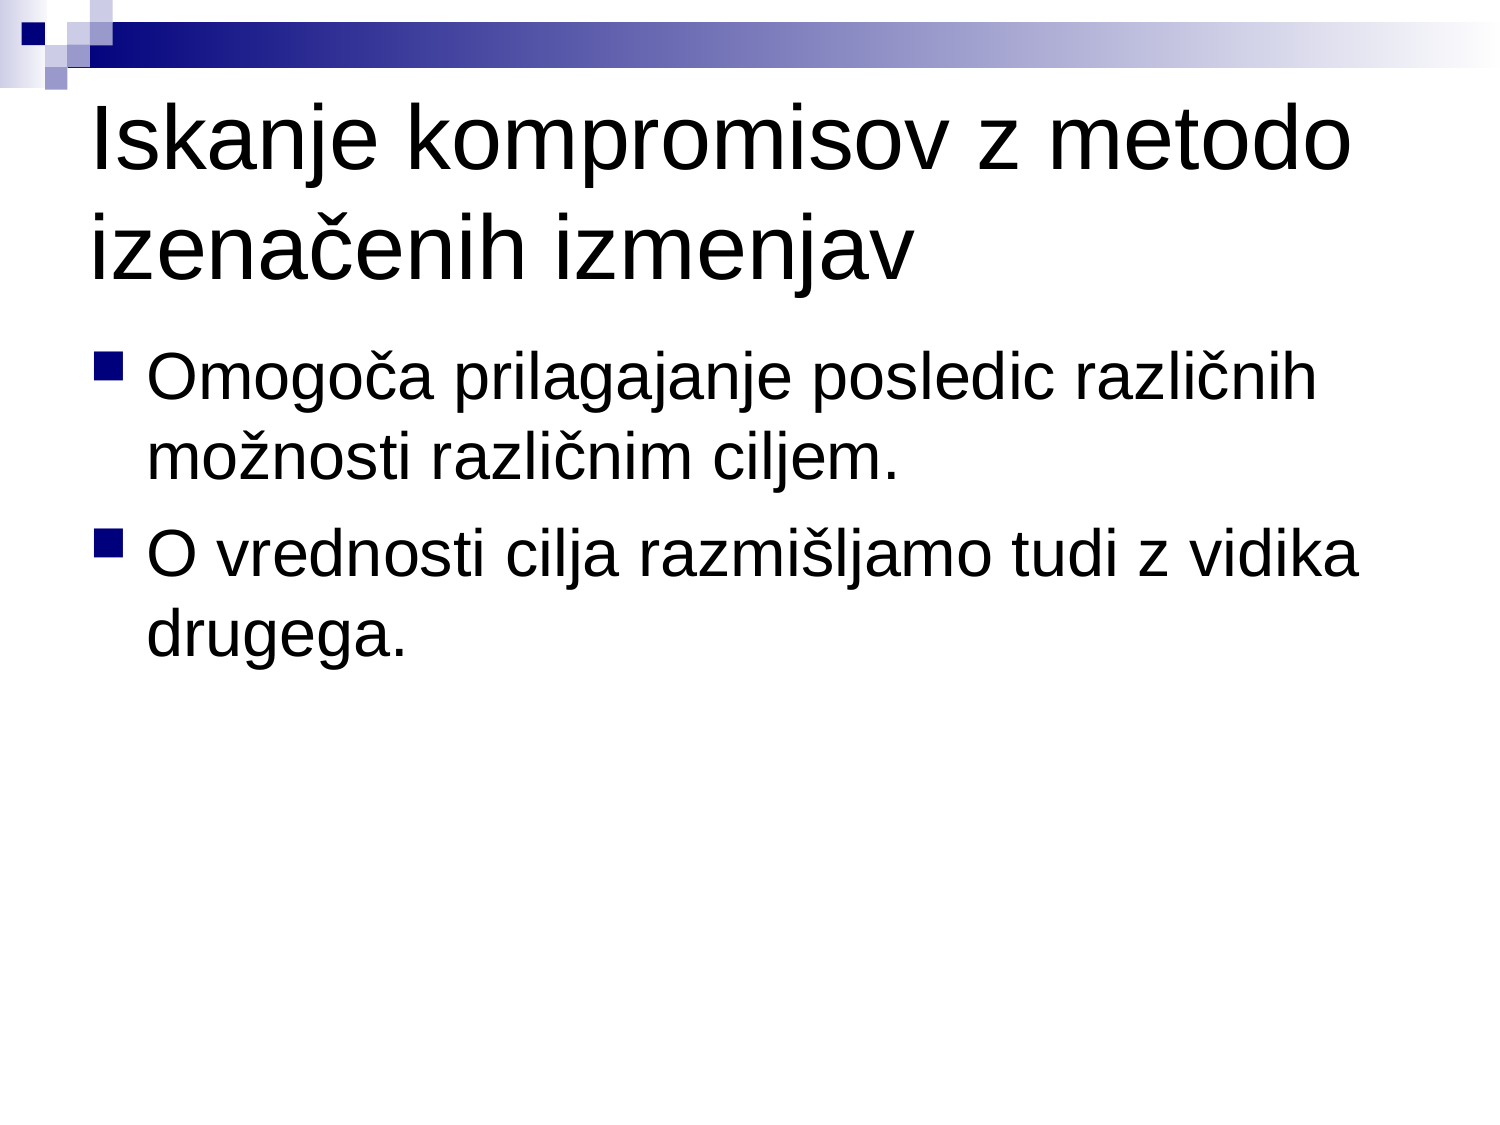

# Iskanje kompromisov z metodo izenačenih izmenjav
Omogoča prilagajanje posledic različnih možnosti različnim ciljem.
O vrednosti cilja razmišljamo tudi z vidika drugega.